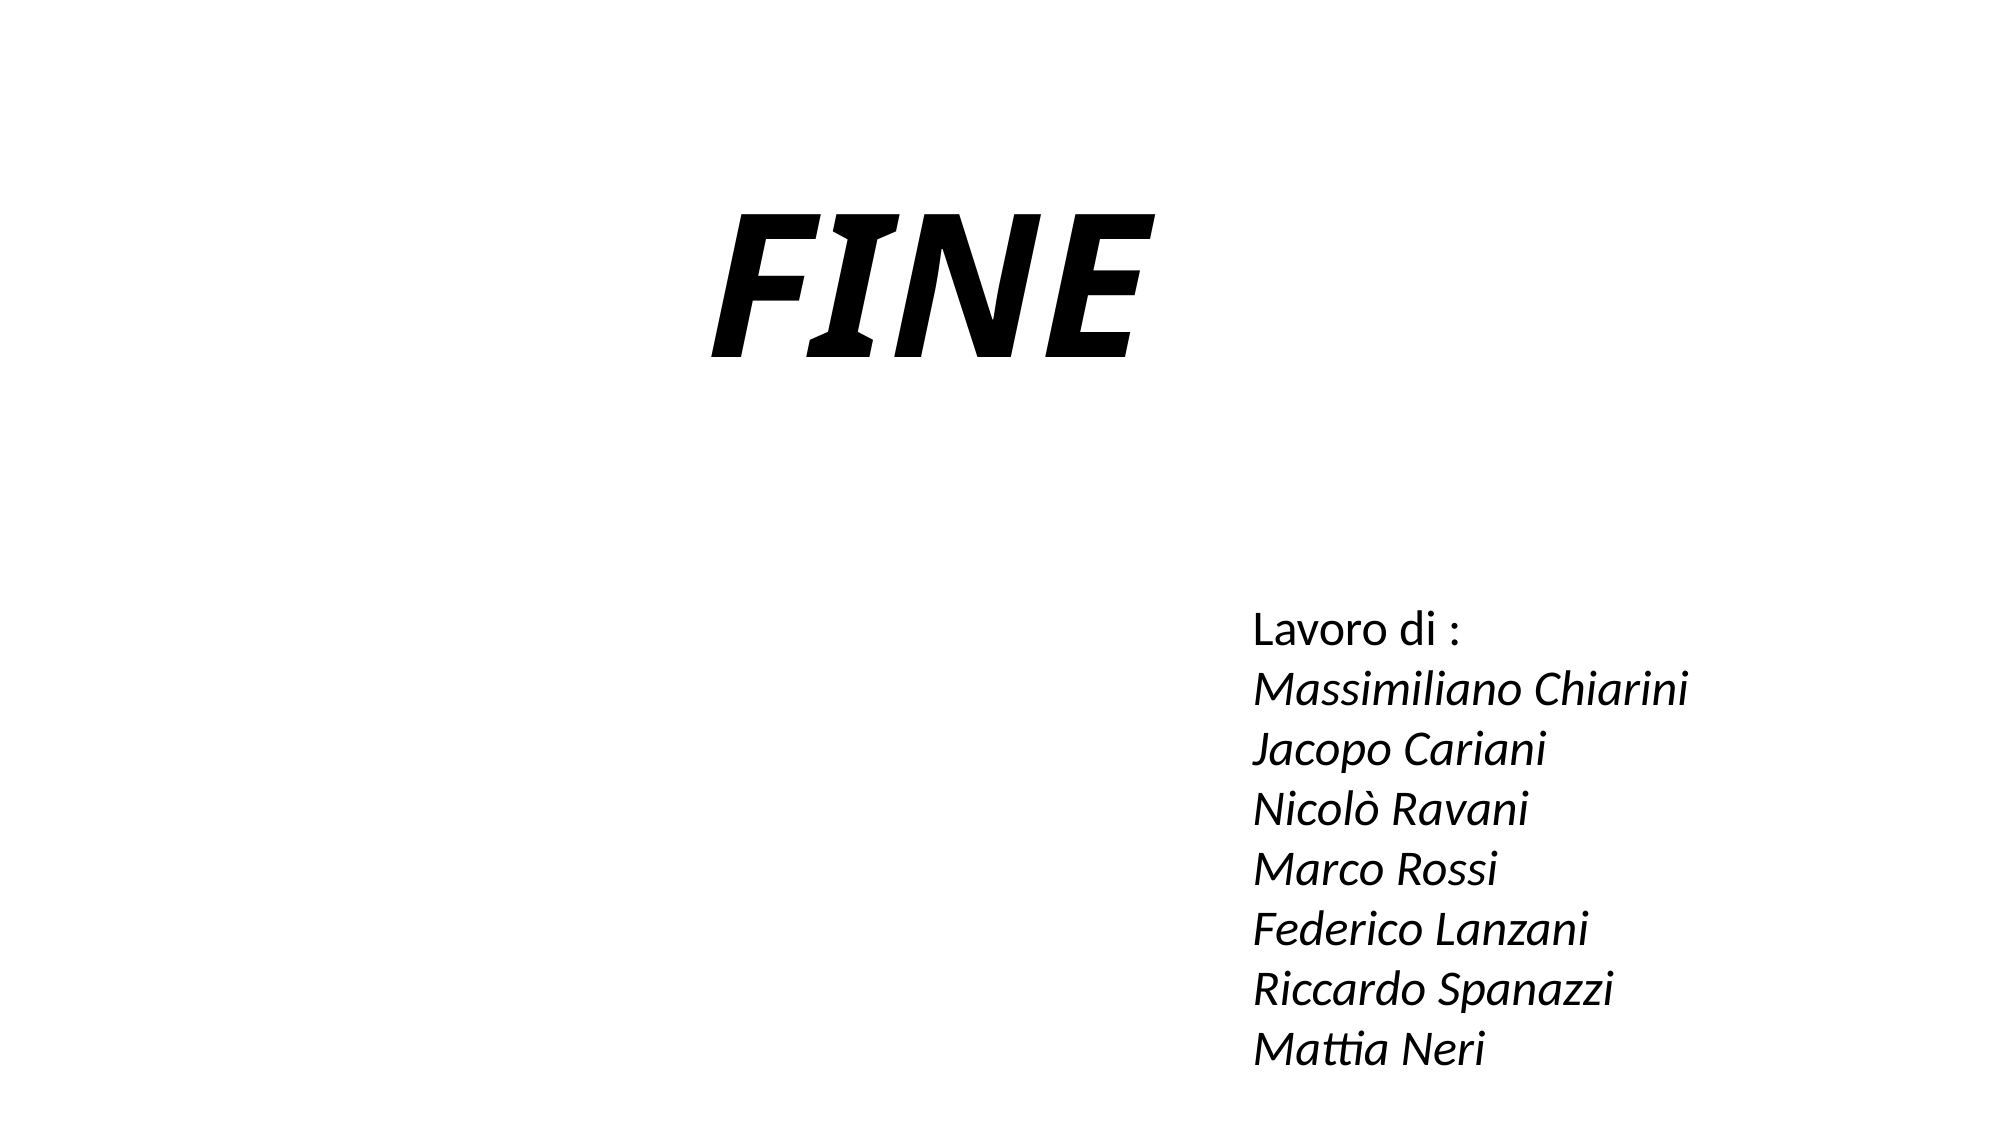

# FINE
Lavoro di :
Massimiliano Chiarini
Jacopo Cariani
Nicolò Ravani
Marco Rossi
Federico Lanzani
Riccardo Spanazzi
Mattia Neri